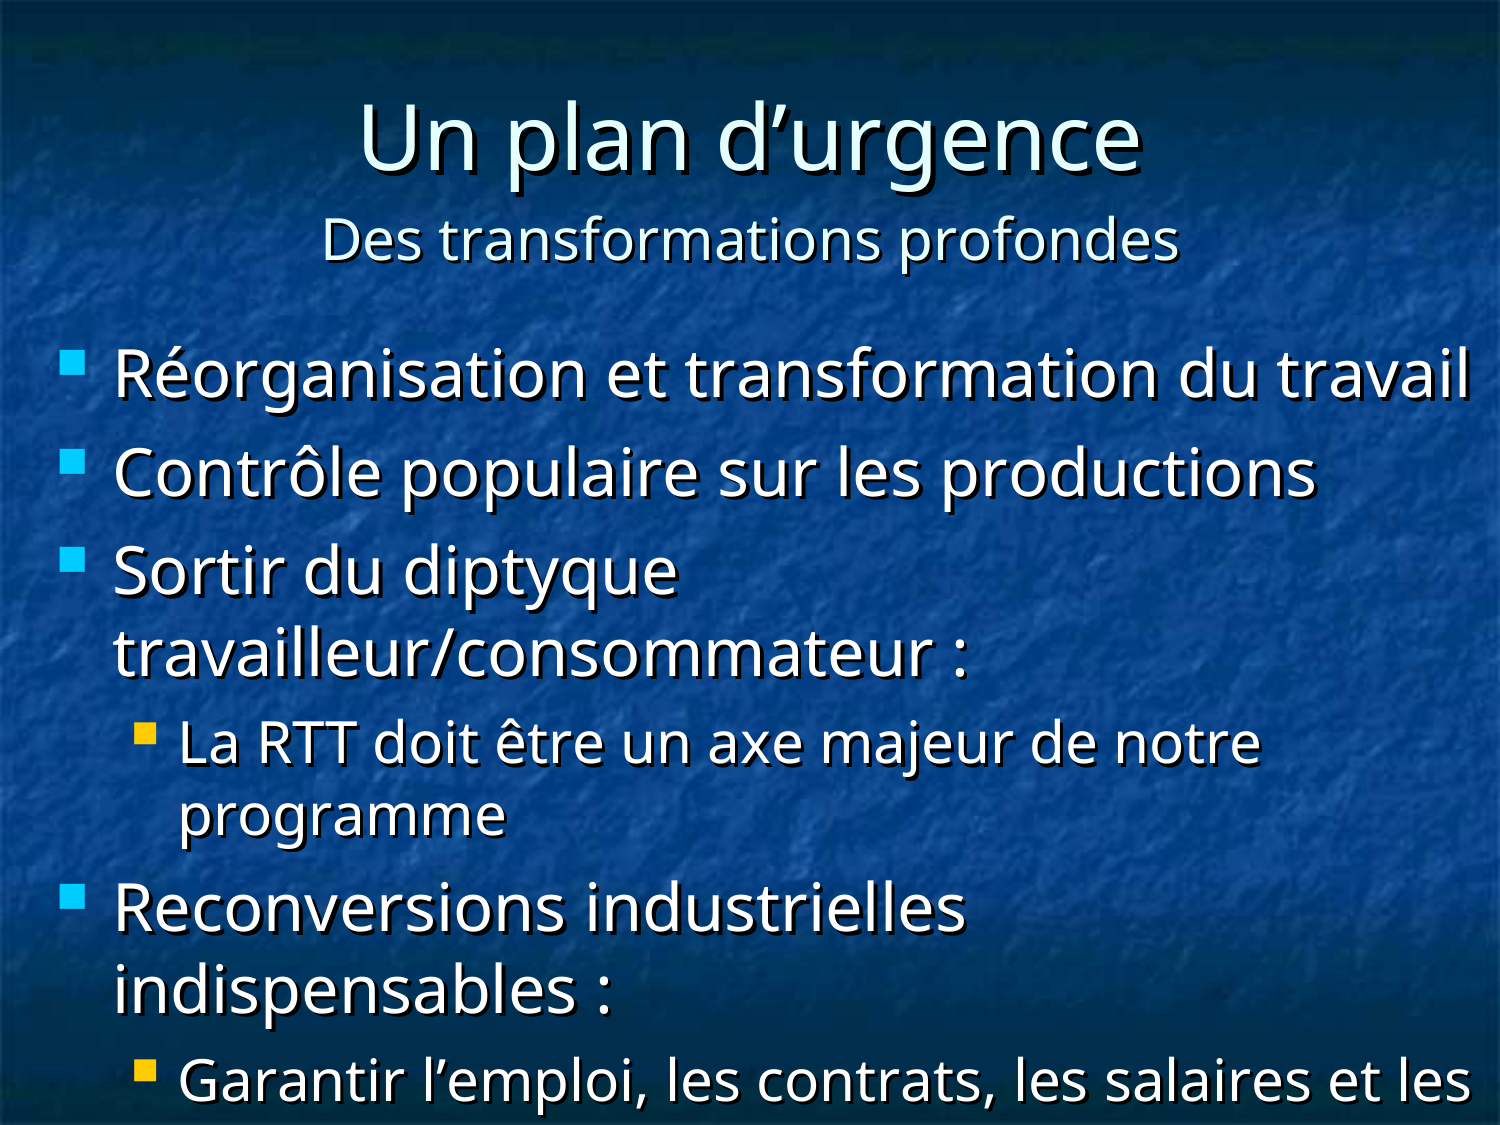

# Un plan d’urgence Des transformations profondes
Réorganisation et transformation du travail
Contrôle populaire sur les productions
Sortir du diptyque travailleur/consommateur :
La RTT doit être un axe majeur de notre programme
Reconversions industrielles indispensables :
Garantir l’emploi, les contrats, les salaires et les collectifs de travail
Doivent être prises en charge par les travailleurs